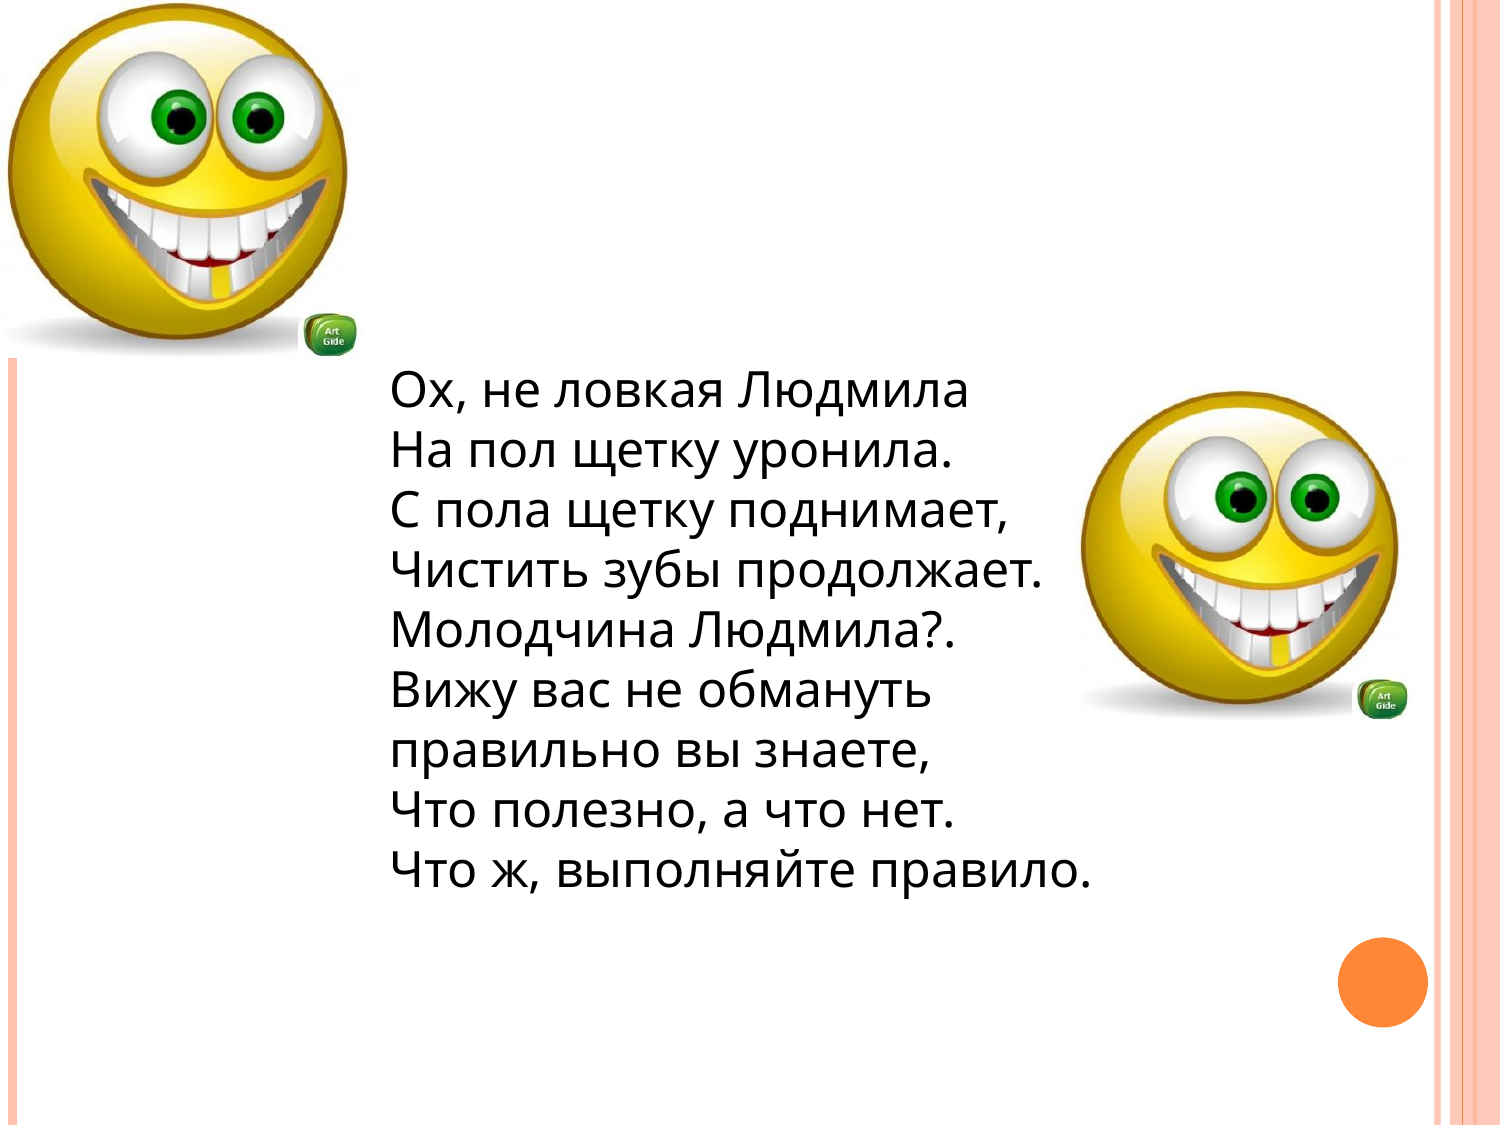

Ох, не ловкая Людмила
На пол щетку уронила.
С пола щетку поднимает,
Чистить зубы продолжает.
Молодчина Людмила?.
Вижу вас не обмануть правильно вы знаете,
Что полезно, а что нет.
Что ж, выполняйте правило.